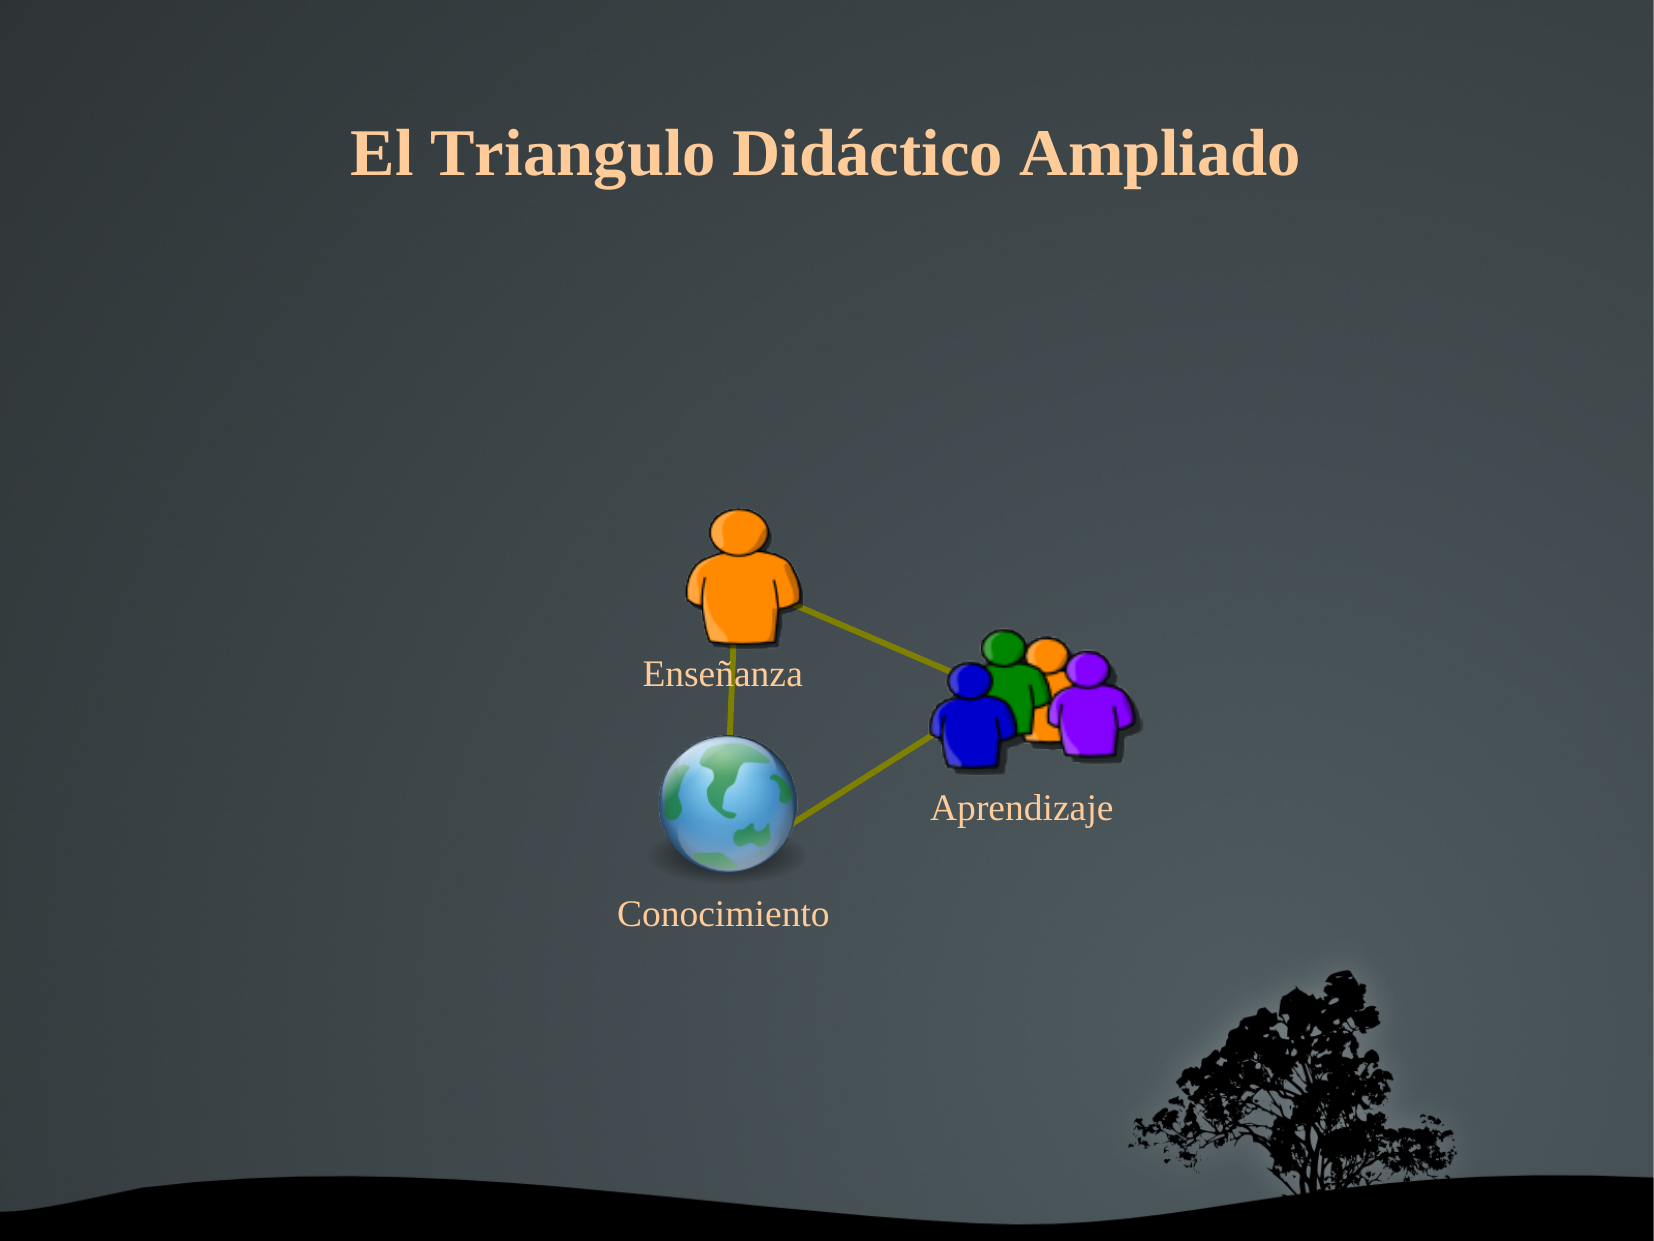

# El Triangulo Didáctico Ampliado
Enseñanza
Aprendizaje
Conocimiento